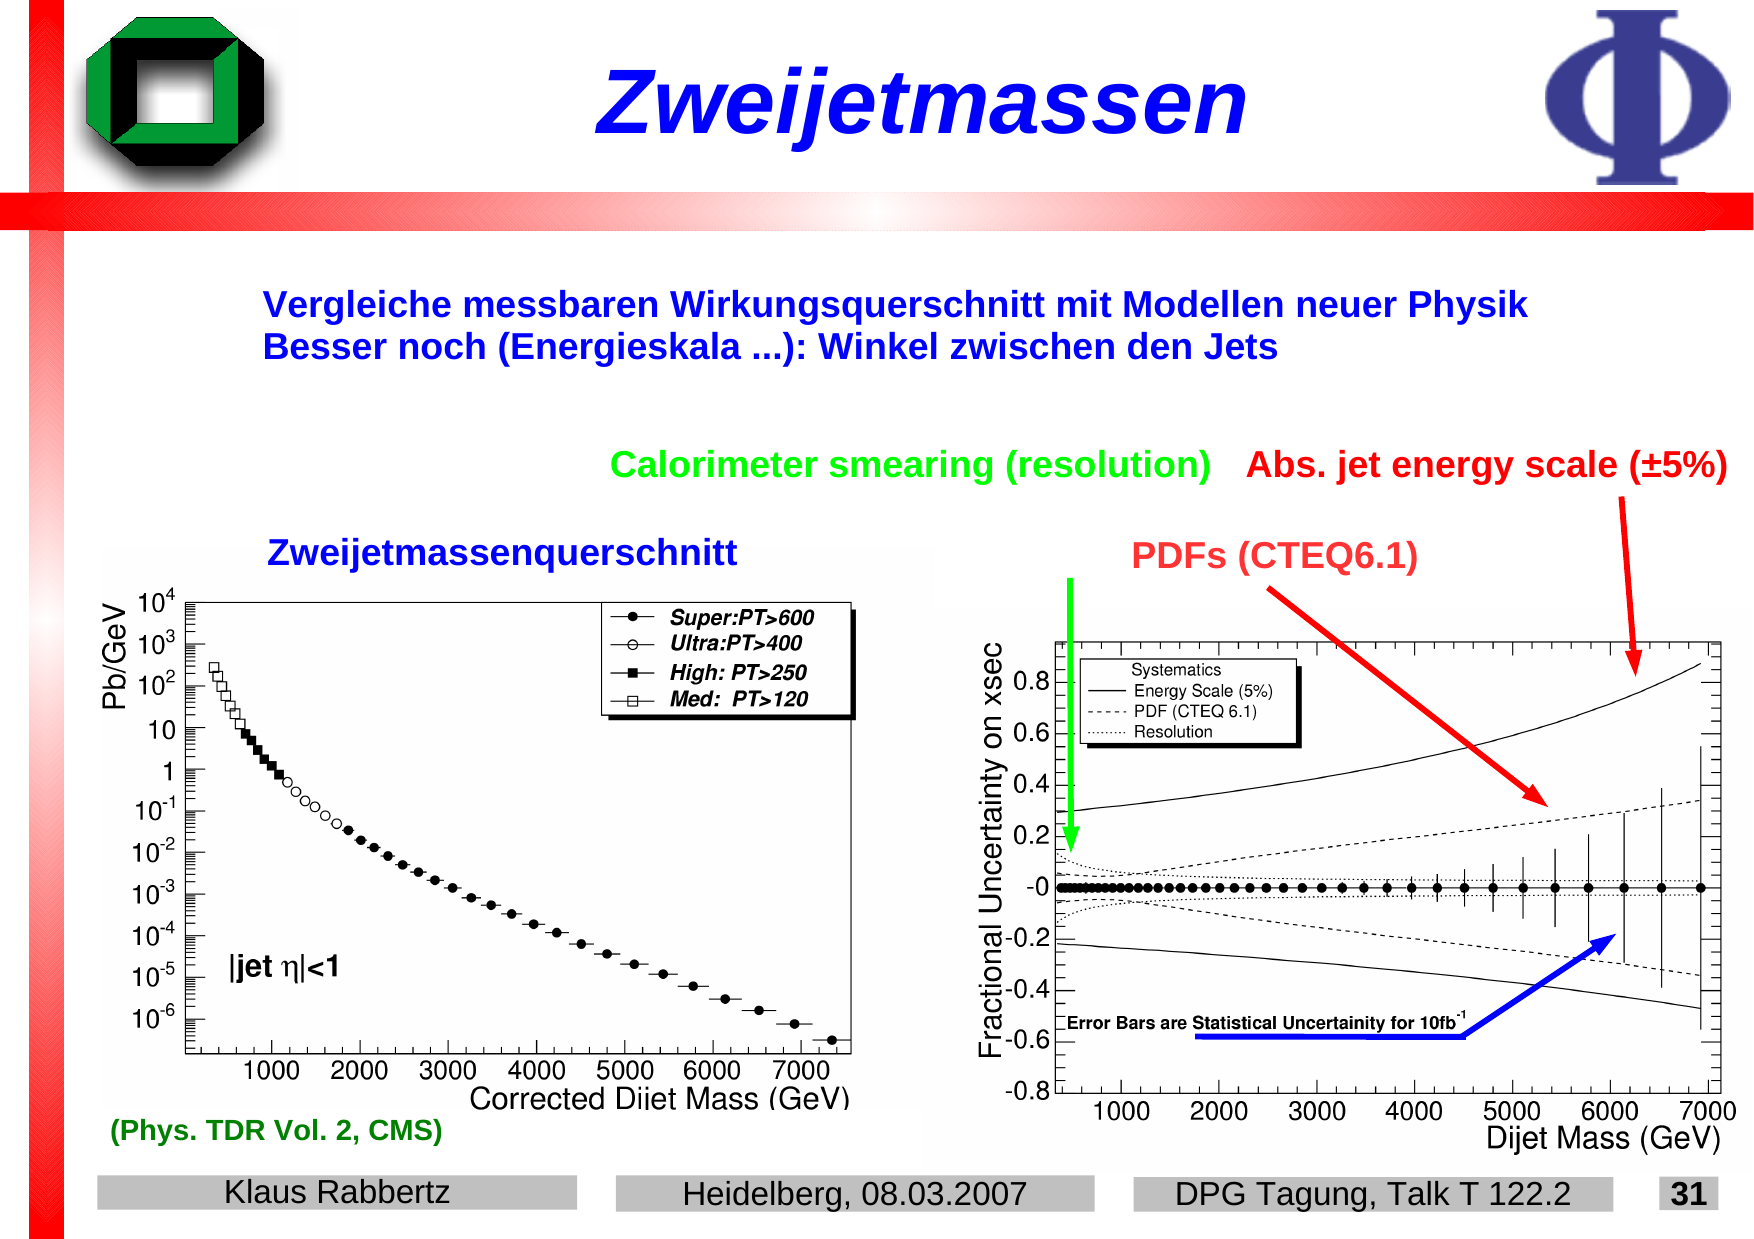

# Zweijetmassen
Vergleiche messbaren Wirkungsquerschnitt mit Modellen neuer Physik
Besser noch (Energieskala ...): Winkel zwischen den Jets
Calorimeter smearing (resolution)
Abs. jet energy scale (±5%)
Zweijetmassenquerschnitt
PDFs (CTEQ6.1)
(Phys. TDR Vol. 2, CMS)